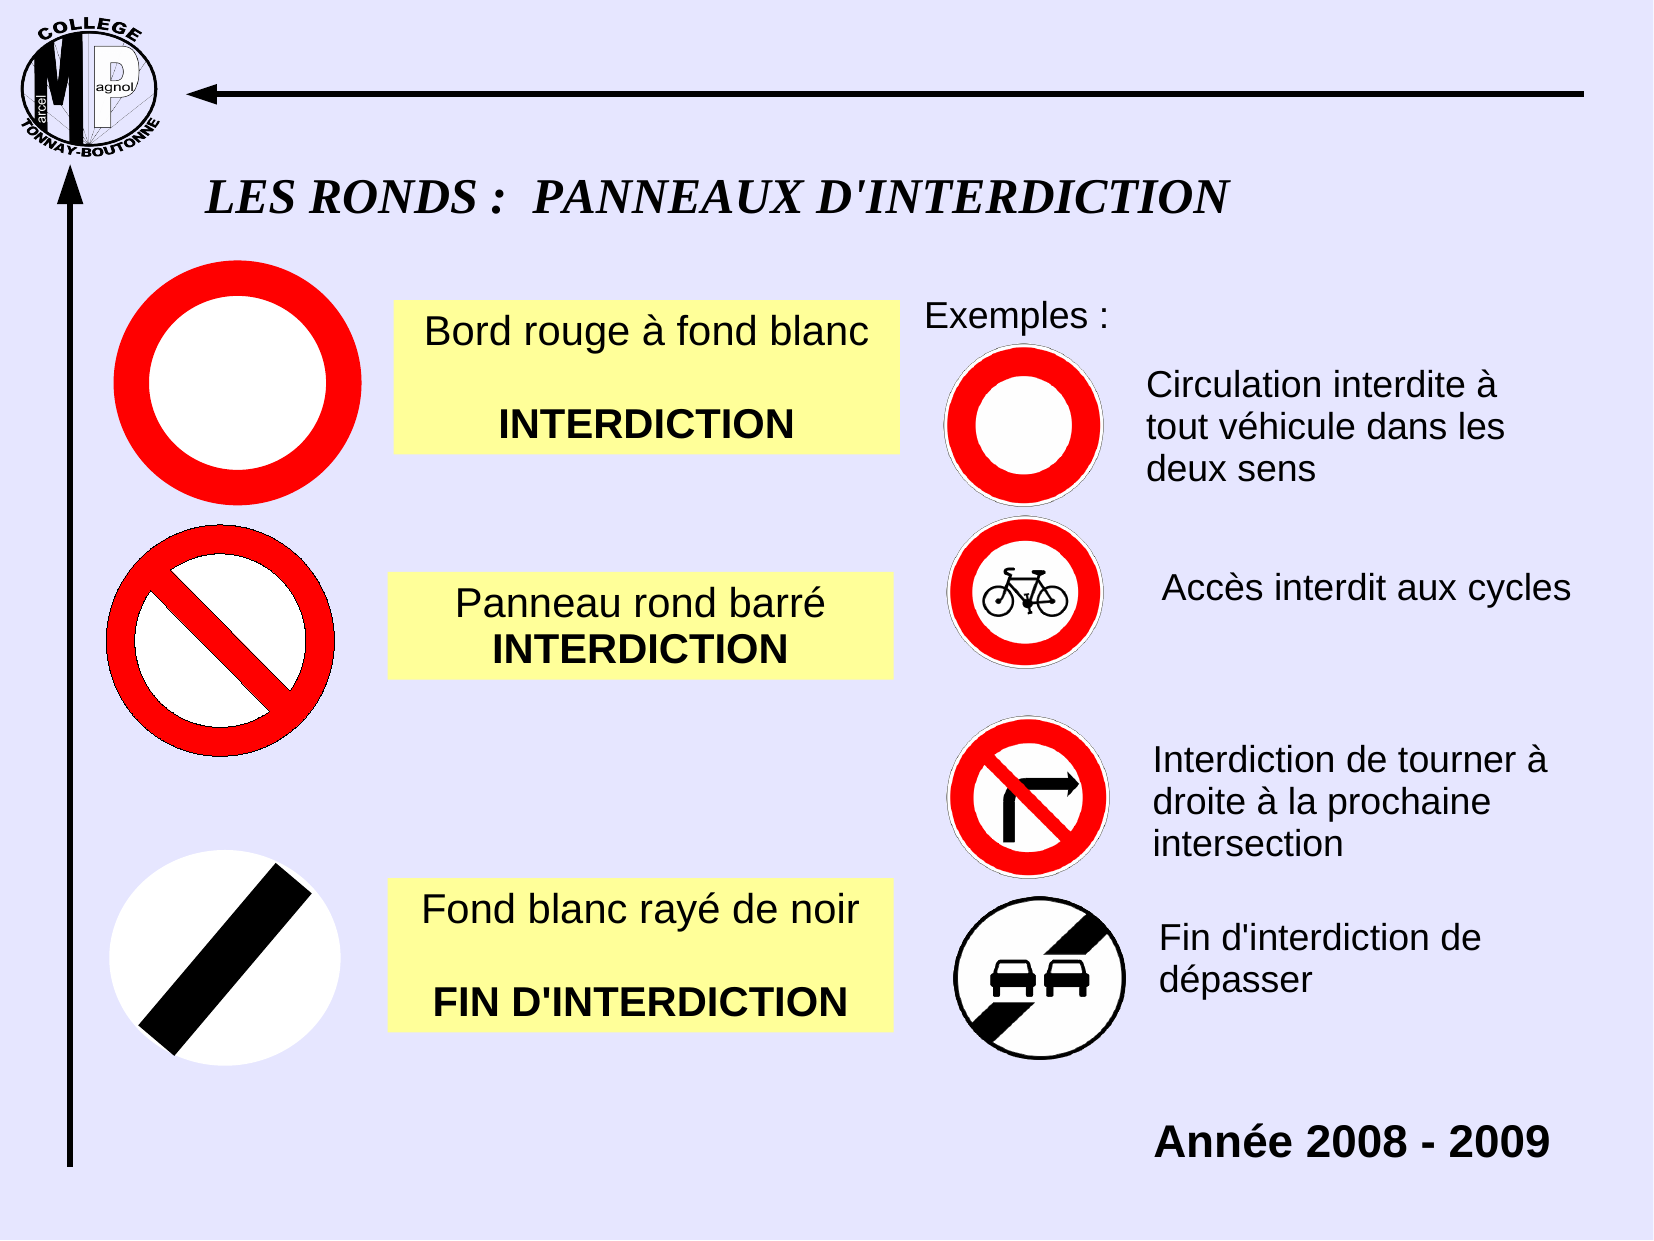

Année 2008 - 2009
LES RONDS : PANNEAUX D'INTERDICTION
Exemples :
Bord rouge à fond blanc
INTERDICTION
Circulation interdite à tout véhicule dans les deux sens
Accès interdit aux cycles
Panneau rond barré
INTERDICTION
Interdiction de tourner à droite à la prochaine intersection
Fond blanc rayé de noir
FIN D'INTERDICTION
Fin d'interdiction de dépasser